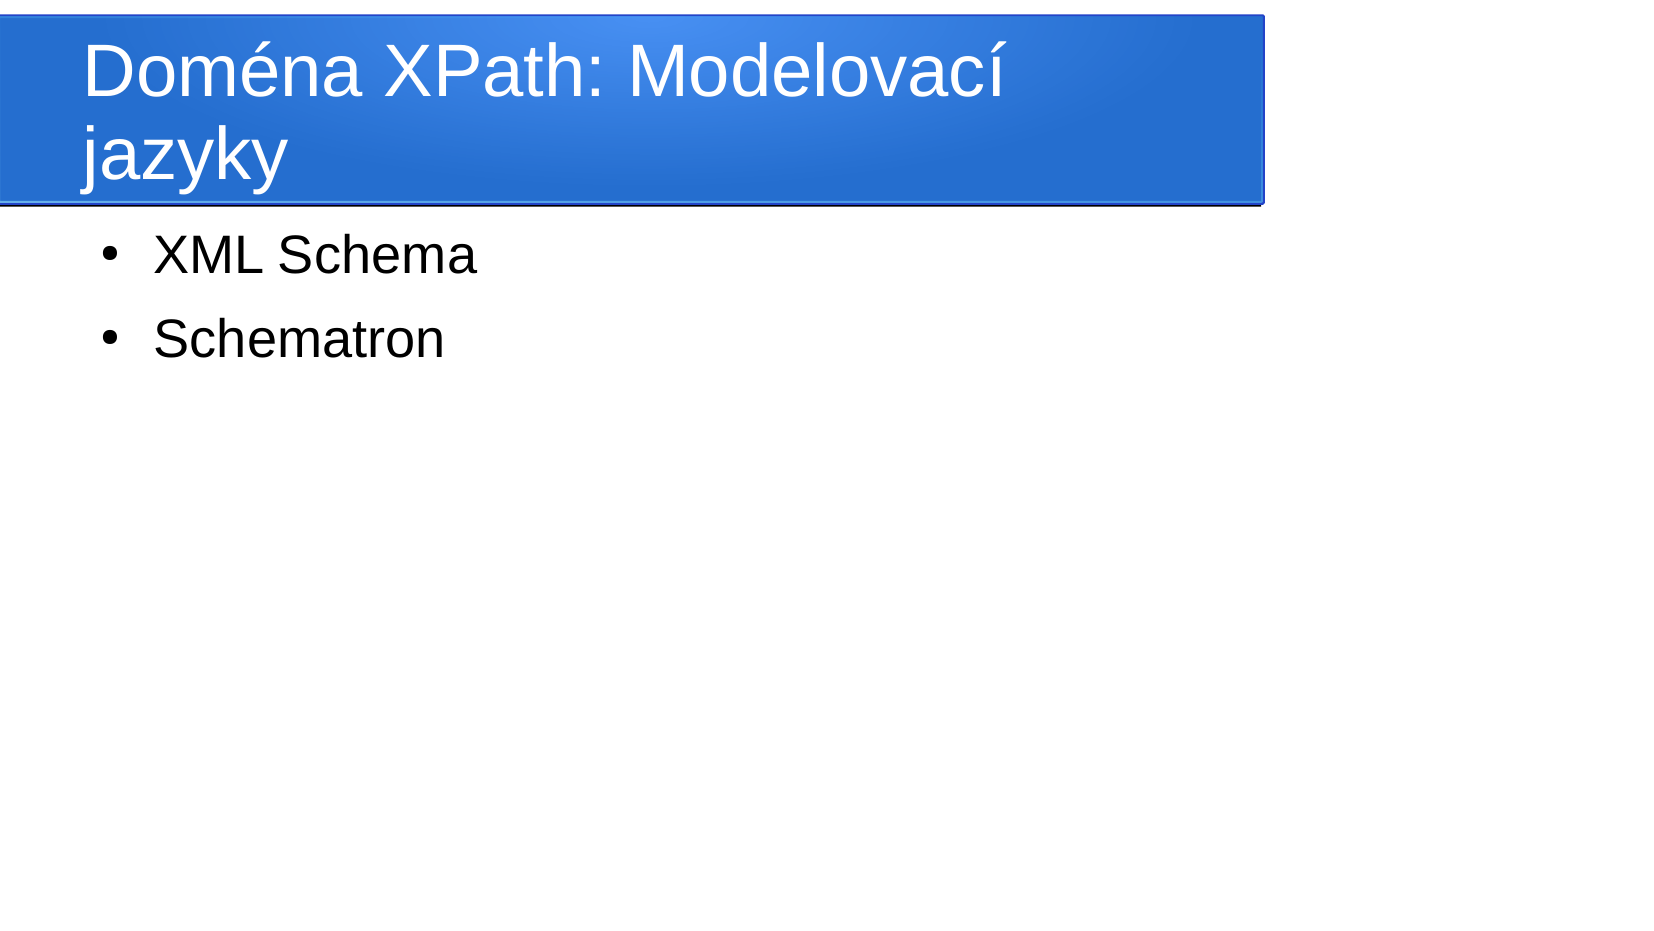

# Doména XPath: Modelovací jazyky
XML Schema
Schematron